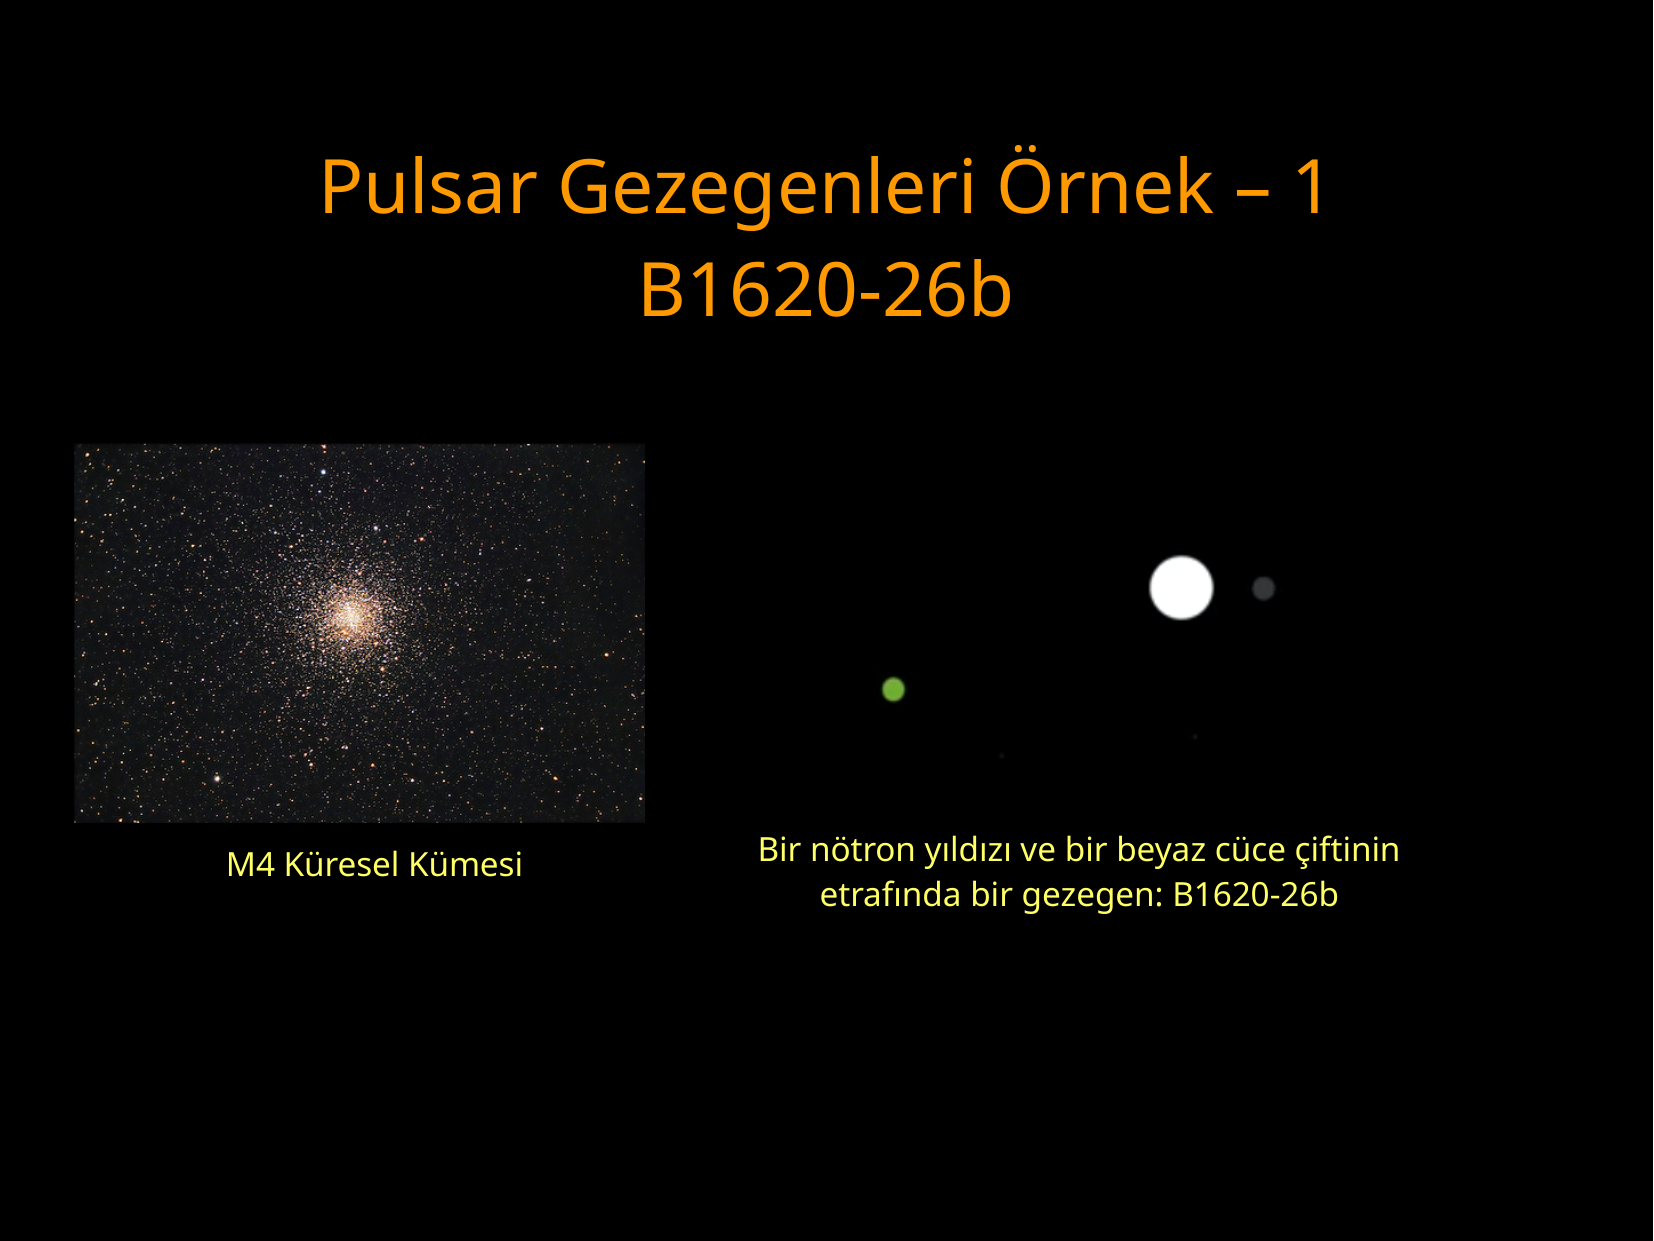

# Pulsar Gezegenleri Örnek – 1 B1620-26b
Bir nötron yıldızı ve bir beyaz cüce çiftinin etrafında bir gezegen: B1620-26b
M4 Küresel Kümesi